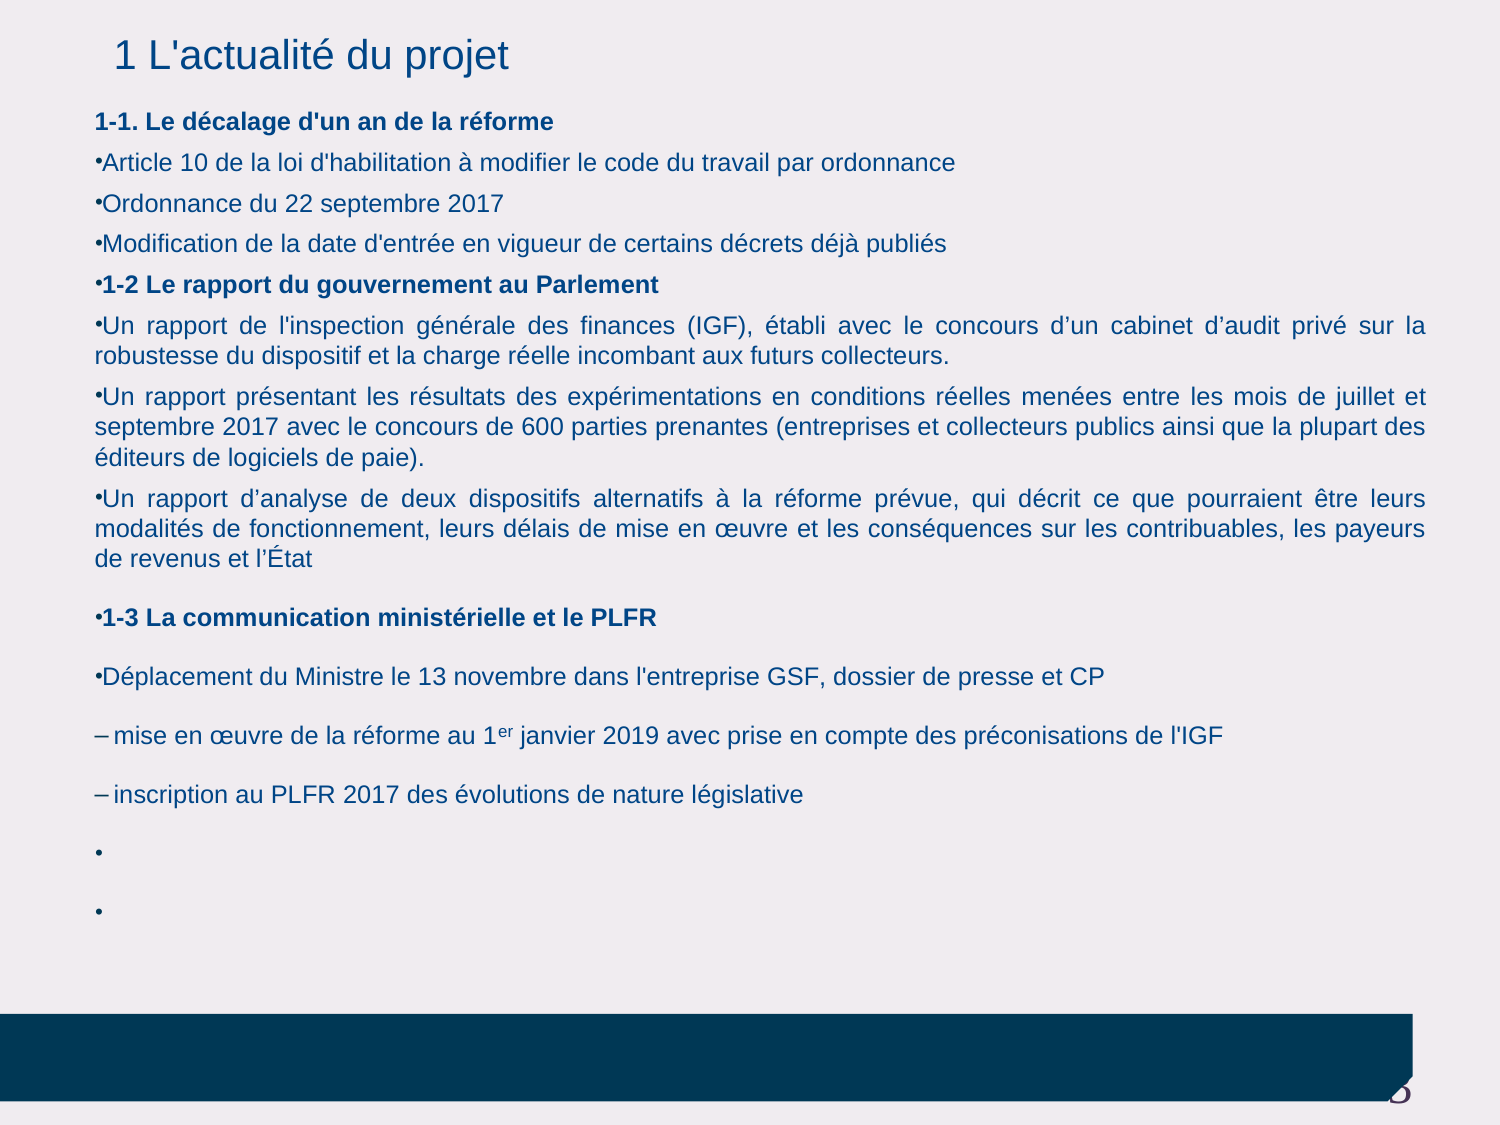

# 1 L'actualité du projet
1-1. Le décalage d'un an de la réforme
Article 10 de la loi d'habilitation à modifier le code du travail par ordonnance
Ordonnance du 22 septembre 2017
Modification de la date d'entrée en vigueur de certains décrets déjà publiés
1-2 Le rapport du gouvernement au Parlement
Un rapport de l'inspection générale des finances (IGF), établi avec le concours d’un cabinet d’audit privé sur la robustesse du dispositif et la charge réelle incombant aux futurs collecteurs.
Un rapport présentant les résultats des expérimentations en conditions réelles menées entre les mois de juillet et septembre 2017 avec le concours de 600 parties prenantes (entreprises et collecteurs publics ainsi que la plupart des éditeurs de logiciels de paie).
Un rapport d’analyse de deux dispositifs alternatifs à la réforme prévue, qui décrit ce que pourraient être leurs modalités de fonctionnement, leurs délais de mise en œuvre et les conséquences sur les contribuables, les payeurs de revenus et l’État
1-3 La communication ministérielle et le PLFR
Déplacement du Ministre le 13 novembre dans l'entreprise GSF, dossier de presse et CP
 mise en œuvre de la réforme au 1er janvier 2019 avec prise en compte des préconisations de l'IGF
 inscription au PLFR 2017 des évolutions de nature législative